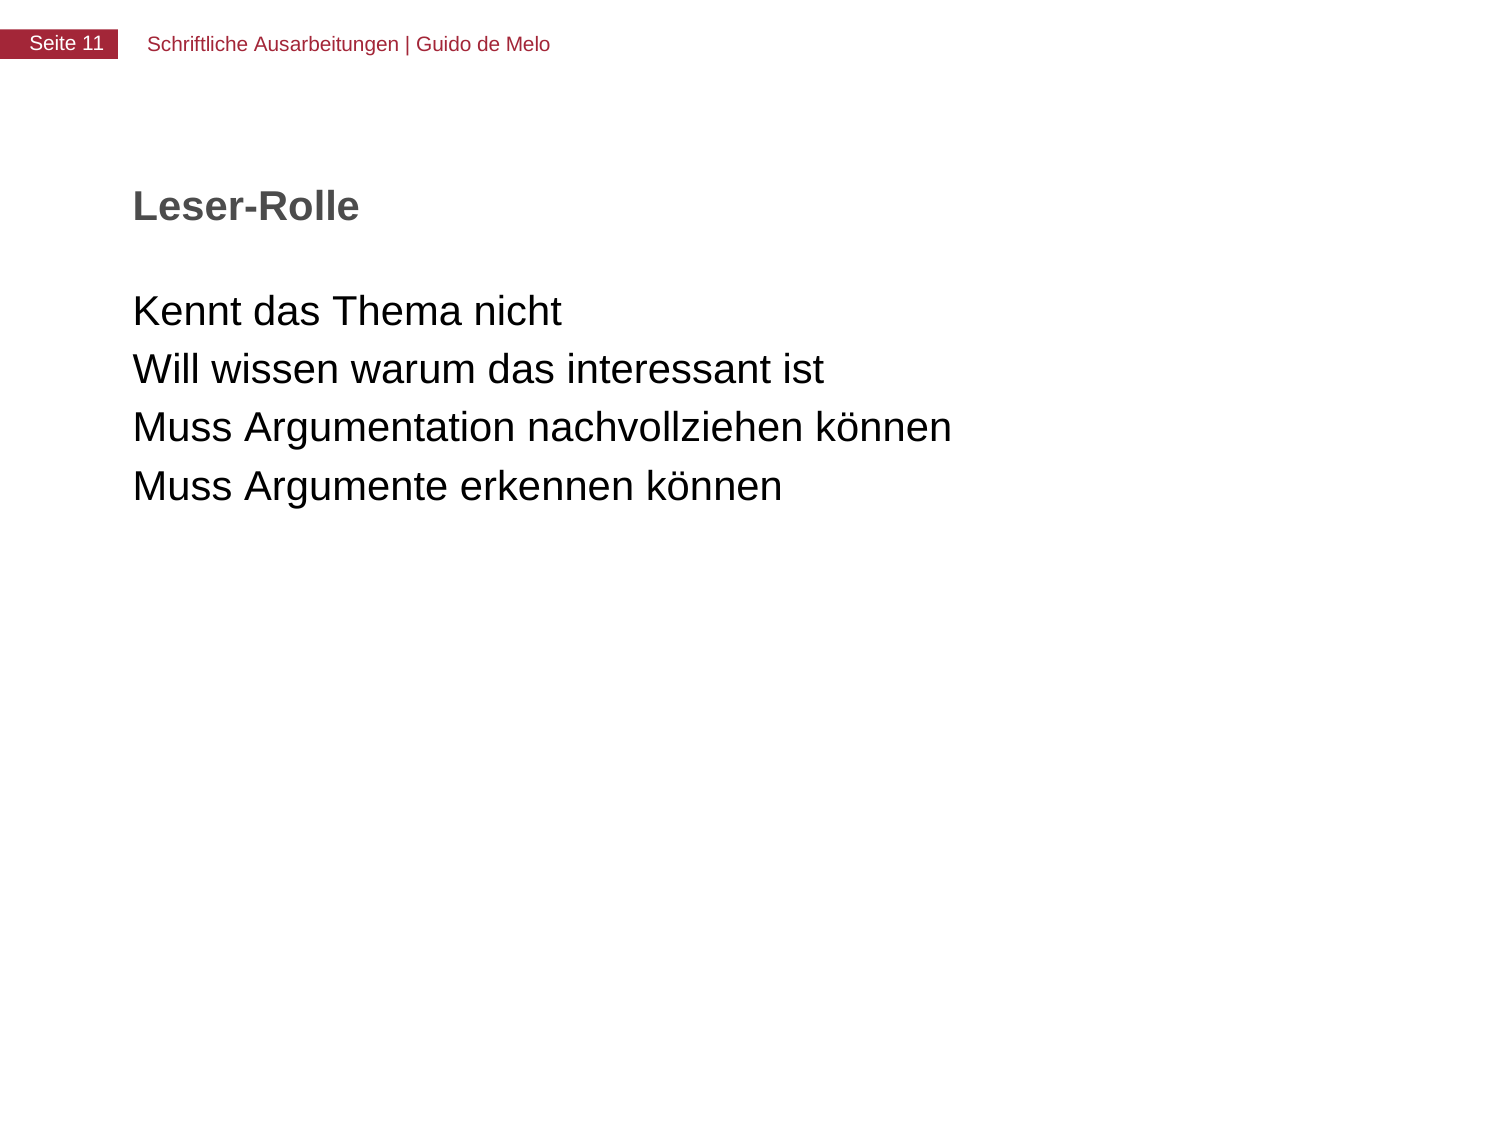

# Leser-Rolle
Kennt das Thema nicht
Will wissen warum das interessant ist
Muss Argumentation nachvollziehen können
Muss Argumente erkennen können